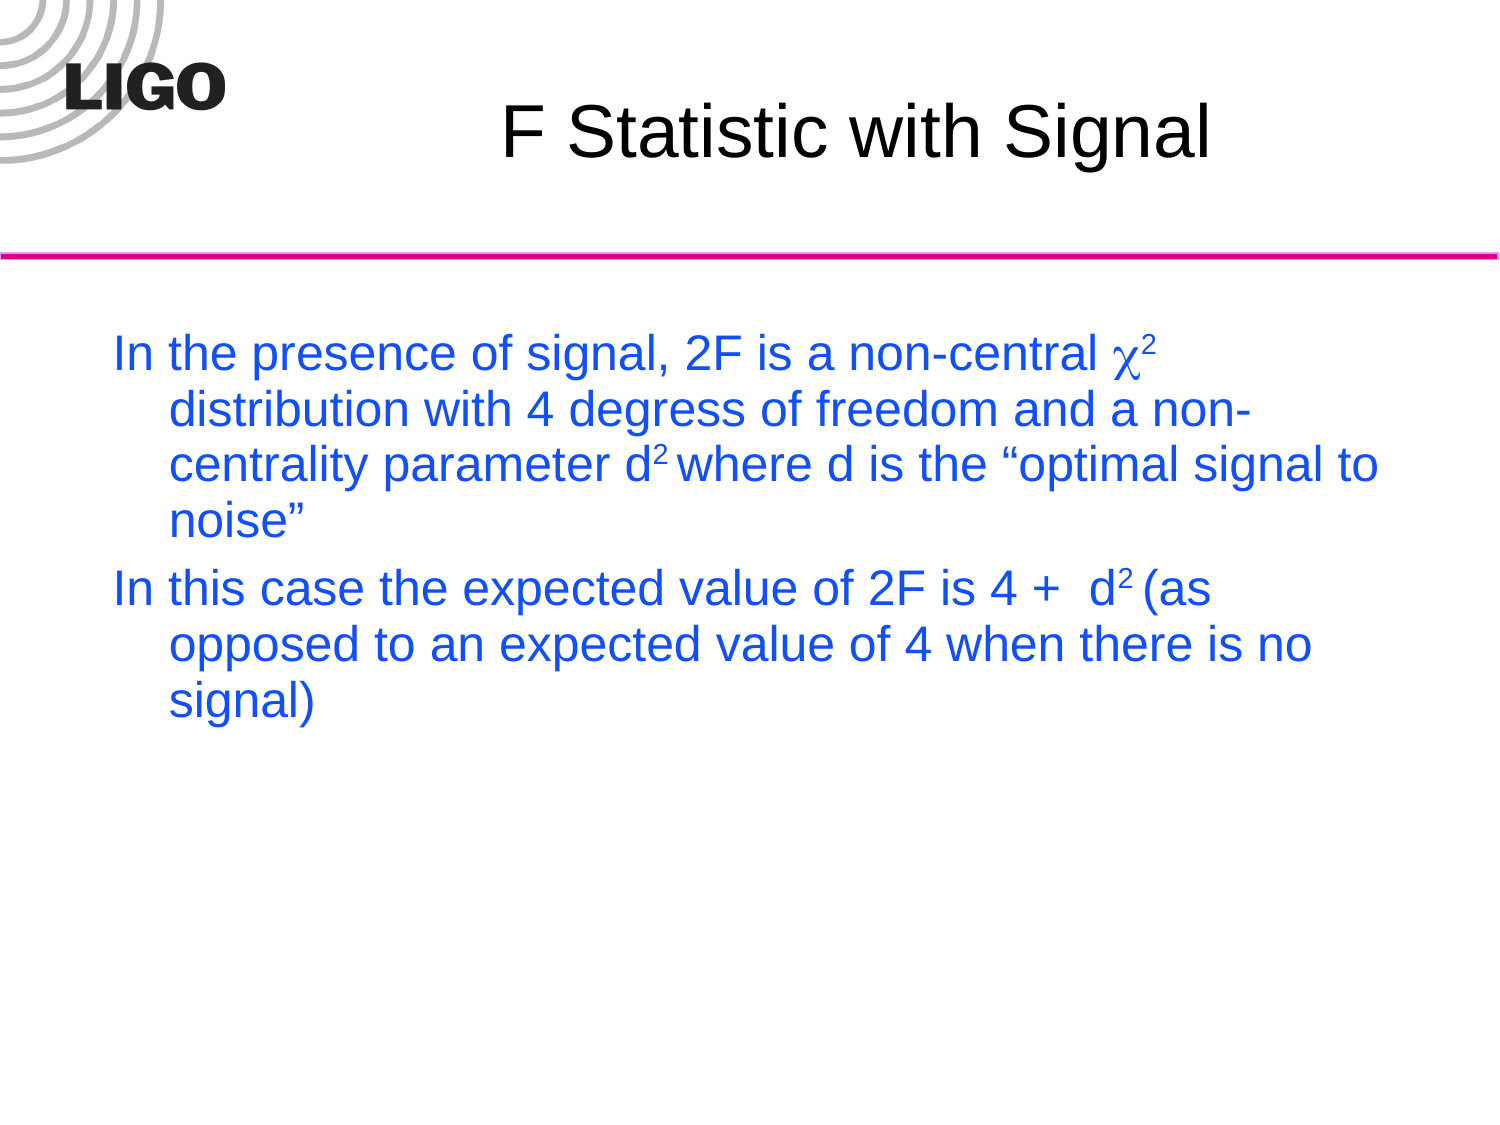

# F Statistic with Signal
In the presence of signal, 2F is a non-central 2 distribution with 4 degress of freedom and a non-centrality parameter d2 where d is the “optimal signal to noise”
In this case the expected value of 2F is 4 + d2 (as opposed to an expected value of 4 when there is no signal)